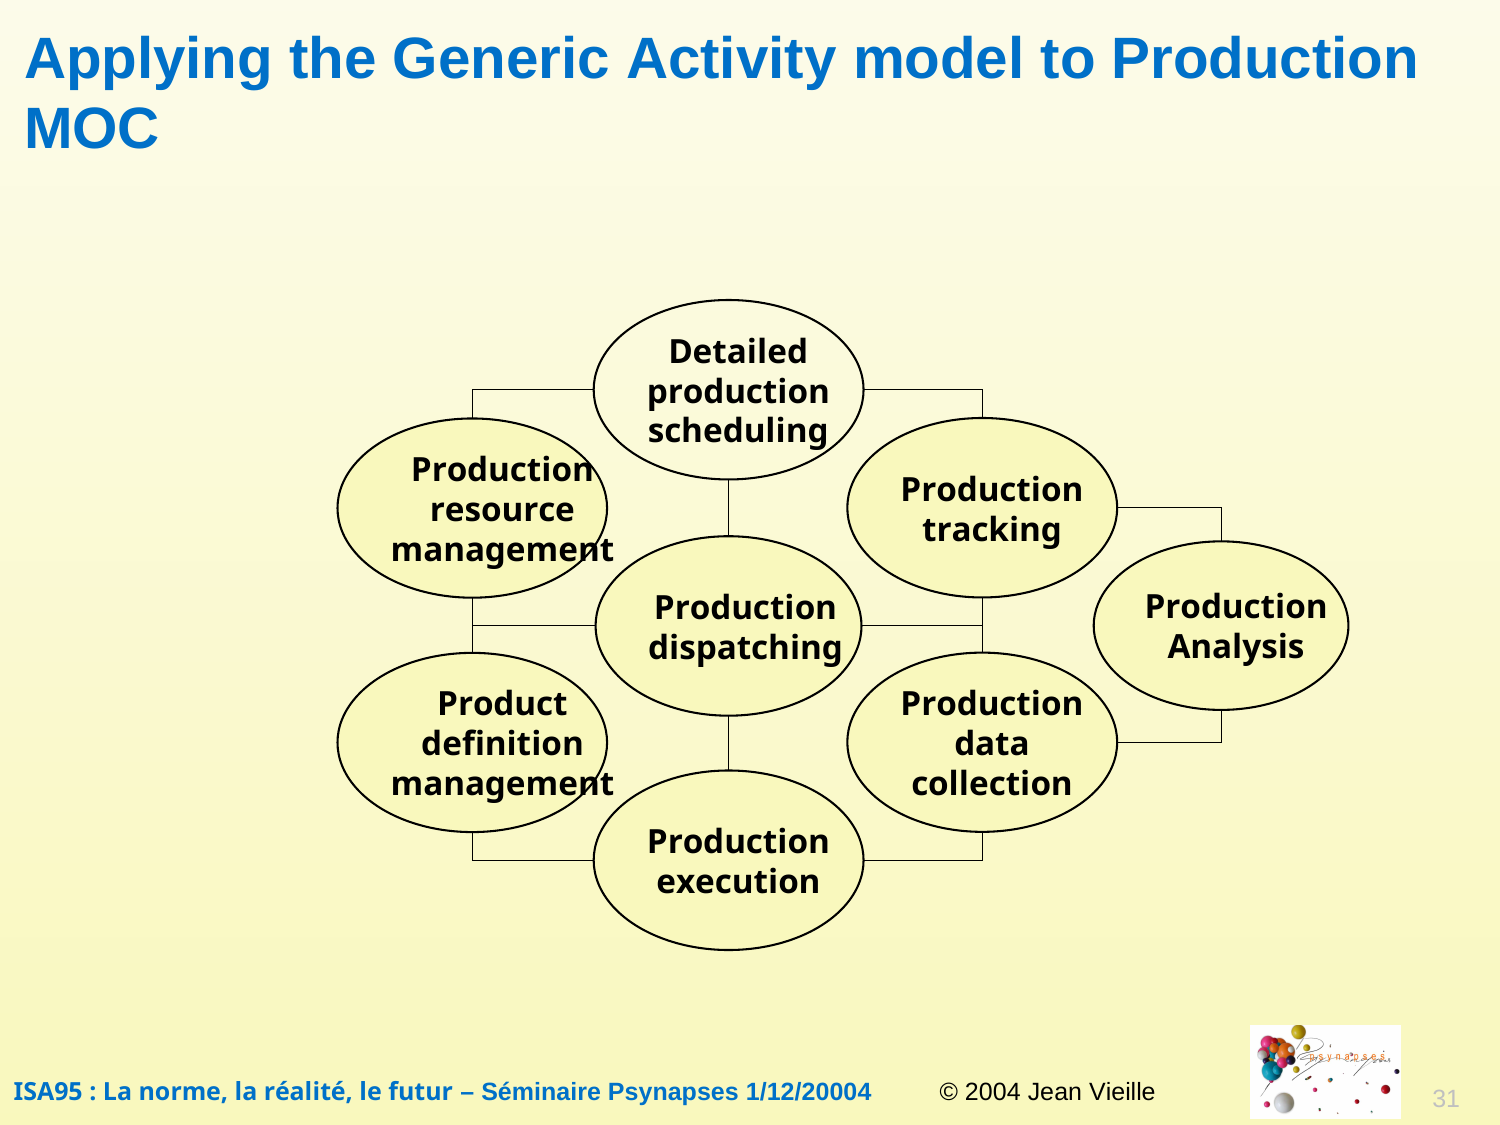

# Applying the Generic Activity model to Production MOC
Detailed
production
scheduling
Production
tracking
Production
resource
management
Production
dispatching
Production
Analysis
Production
data
collection
Product
definition
management
Production
execution